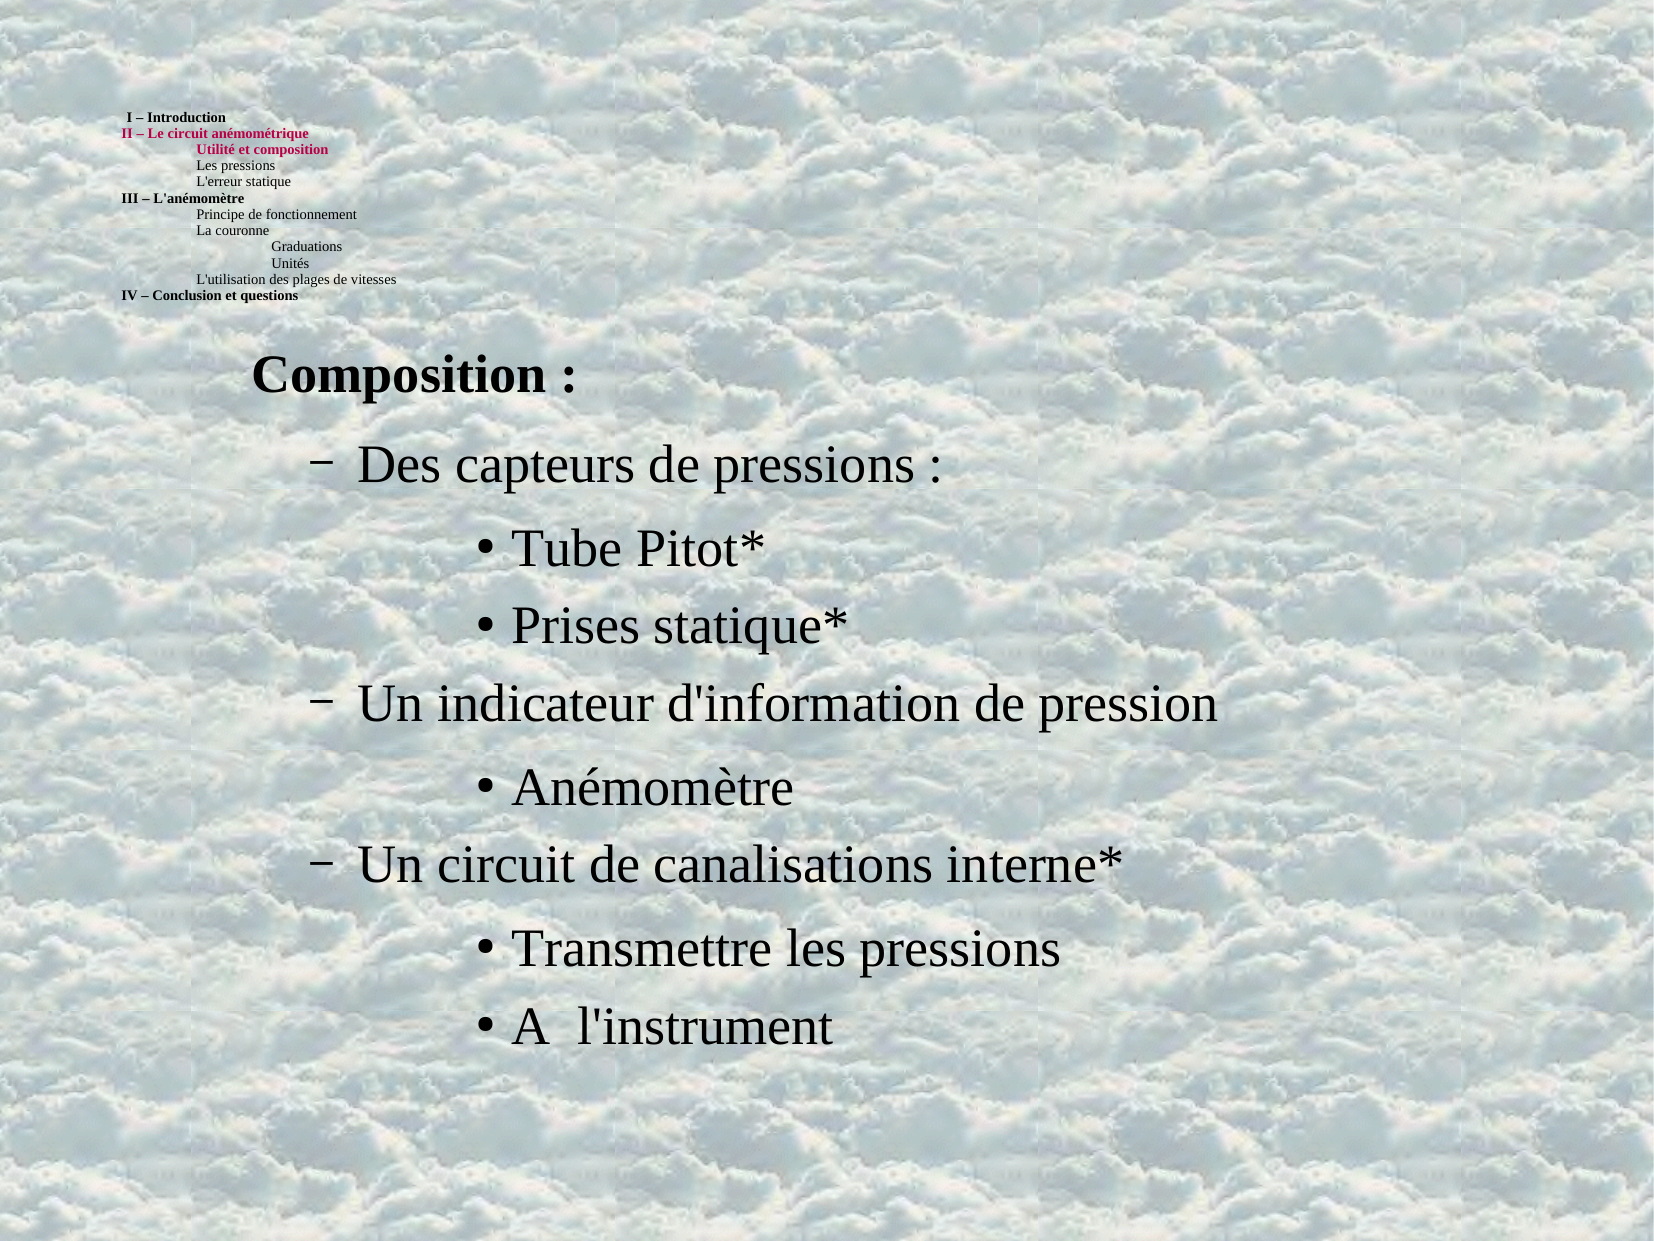

# I – Introduction II – Le circuit anémométrique Utilité et composition Les pressions L'erreur statique III – L'anémomètre Principe de fonctionnement La couronne Graduations Unités L'utilisation des plages de vitesses IV – Conclusion et questions
Composition :
Des capteurs de pressions :
Tube Pitot*
Prises statique*
Un indicateur d'information de pression
Anémomètre
Un circuit de canalisations interne*
Transmettre les pressions
A l'instrument